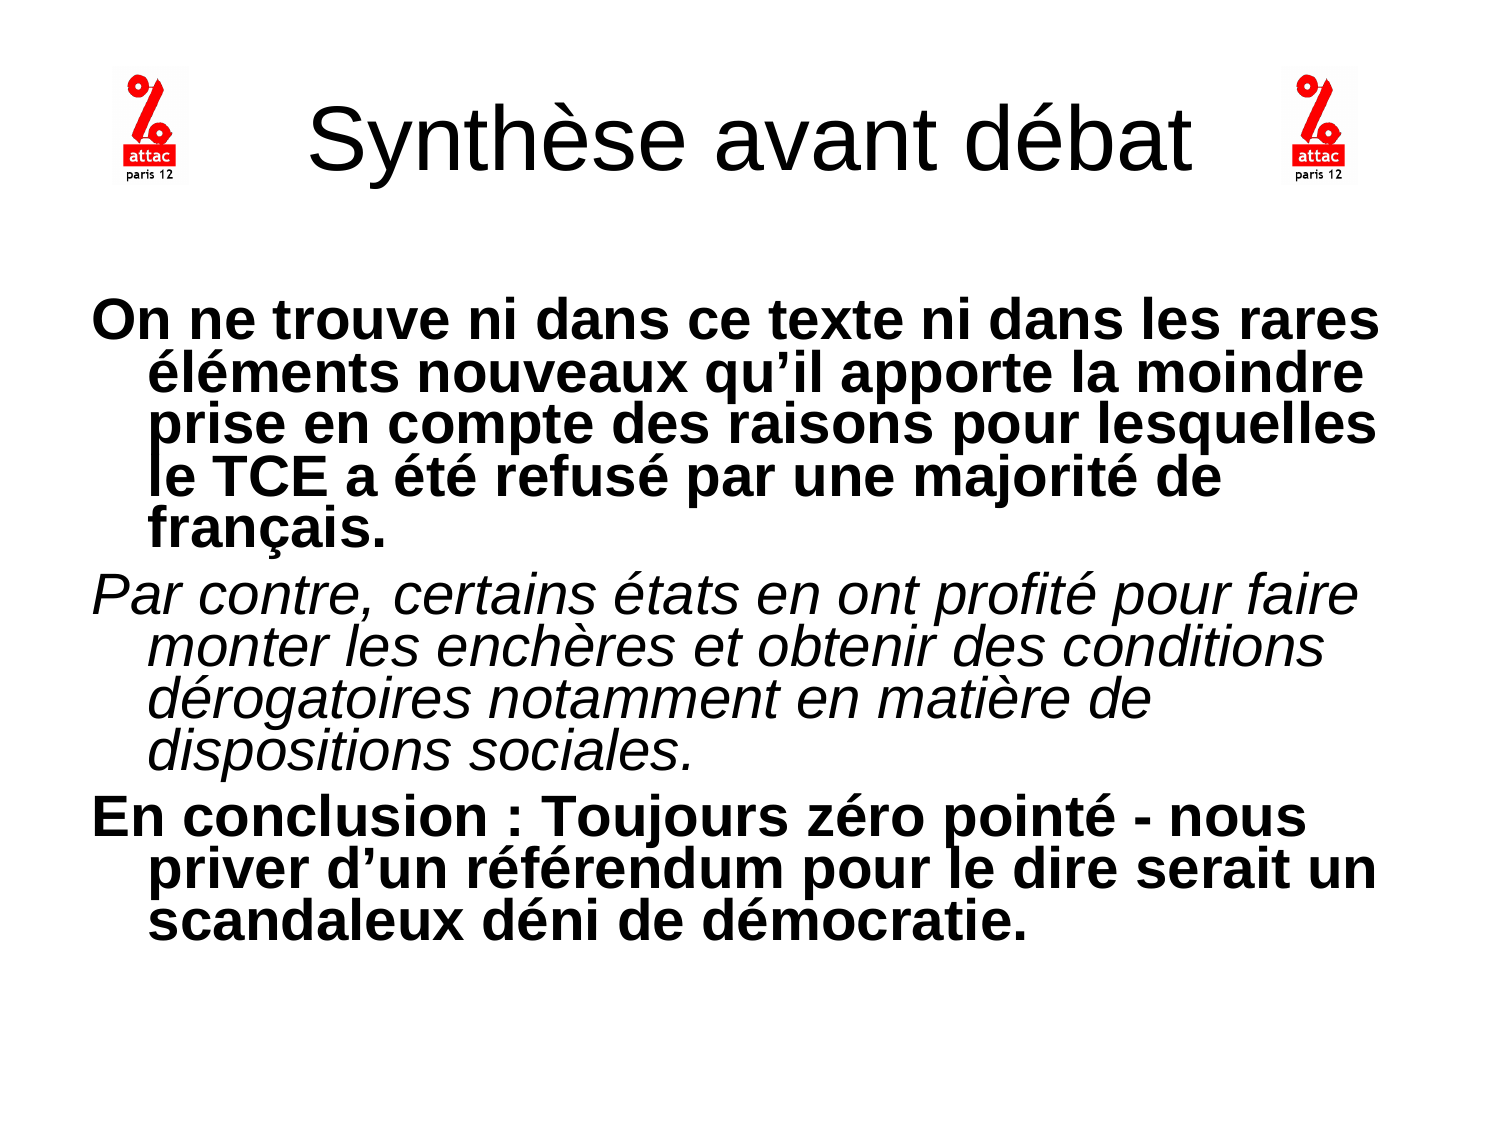

# Synthèse avant débat
On ne trouve ni dans ce texte ni dans les rares éléments nouveaux qu’il apporte la moindre prise en compte des raisons pour lesquelles le TCE a été refusé par une majorité de français.
Par contre, certains états en ont profité pour faire monter les enchères et obtenir des conditions dérogatoires notamment en matière de dispositions sociales.
En conclusion : Toujours zéro pointé - nous priver d’un référendum pour le dire serait un scandaleux déni de démocratie.